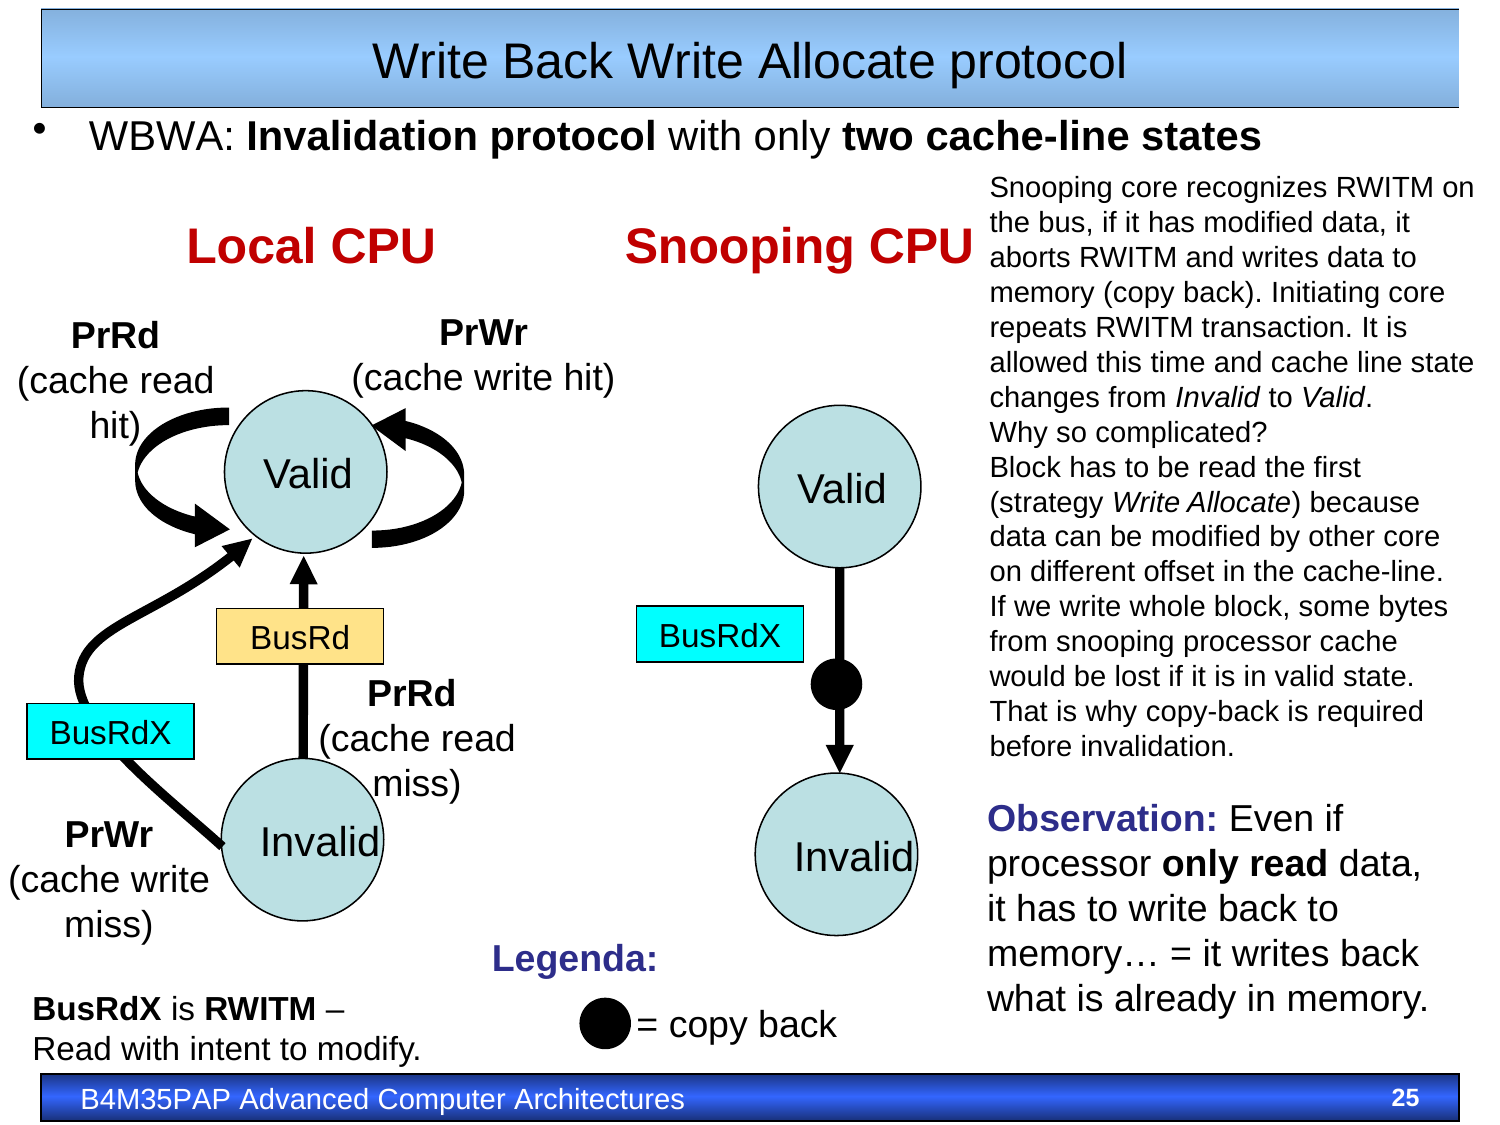

Write Back Write Allocate protocol
# WBWA: Invalidation protocol with only two cache-line states
Snooping core recognizes RWITM on the bus, if it has modified data, it aborts RWITM and writes data to memory (copy back). Initiating core repeats RWITM transaction. It is allowed this time and cache line state changes from Invalid to Valid.
Why so complicated?
Block has to be read the first (strategy Write Allocate) because data can be modified by other core
on different offset in the cache-line.
If we write whole block, some bytes from snooping processor cache would be lost if it is in valid state. That is why copy-back is required before invalidation.
Local CPU
Snooping CPU
PrWr
(cache write hit)
PrRd (cache read
hit)
Valid
Valid
BusRdX
BusRd
PrRd
(cache read
miss)
BusRdX
Invalid
Invalid
Observation: Even if processor only read data, it has to write back to memory… = it writes back what is already in memory.
PrWr
(cache write miss)
Legenda:
BusRdX is RWITM – Read with intent to modify.
= copy back